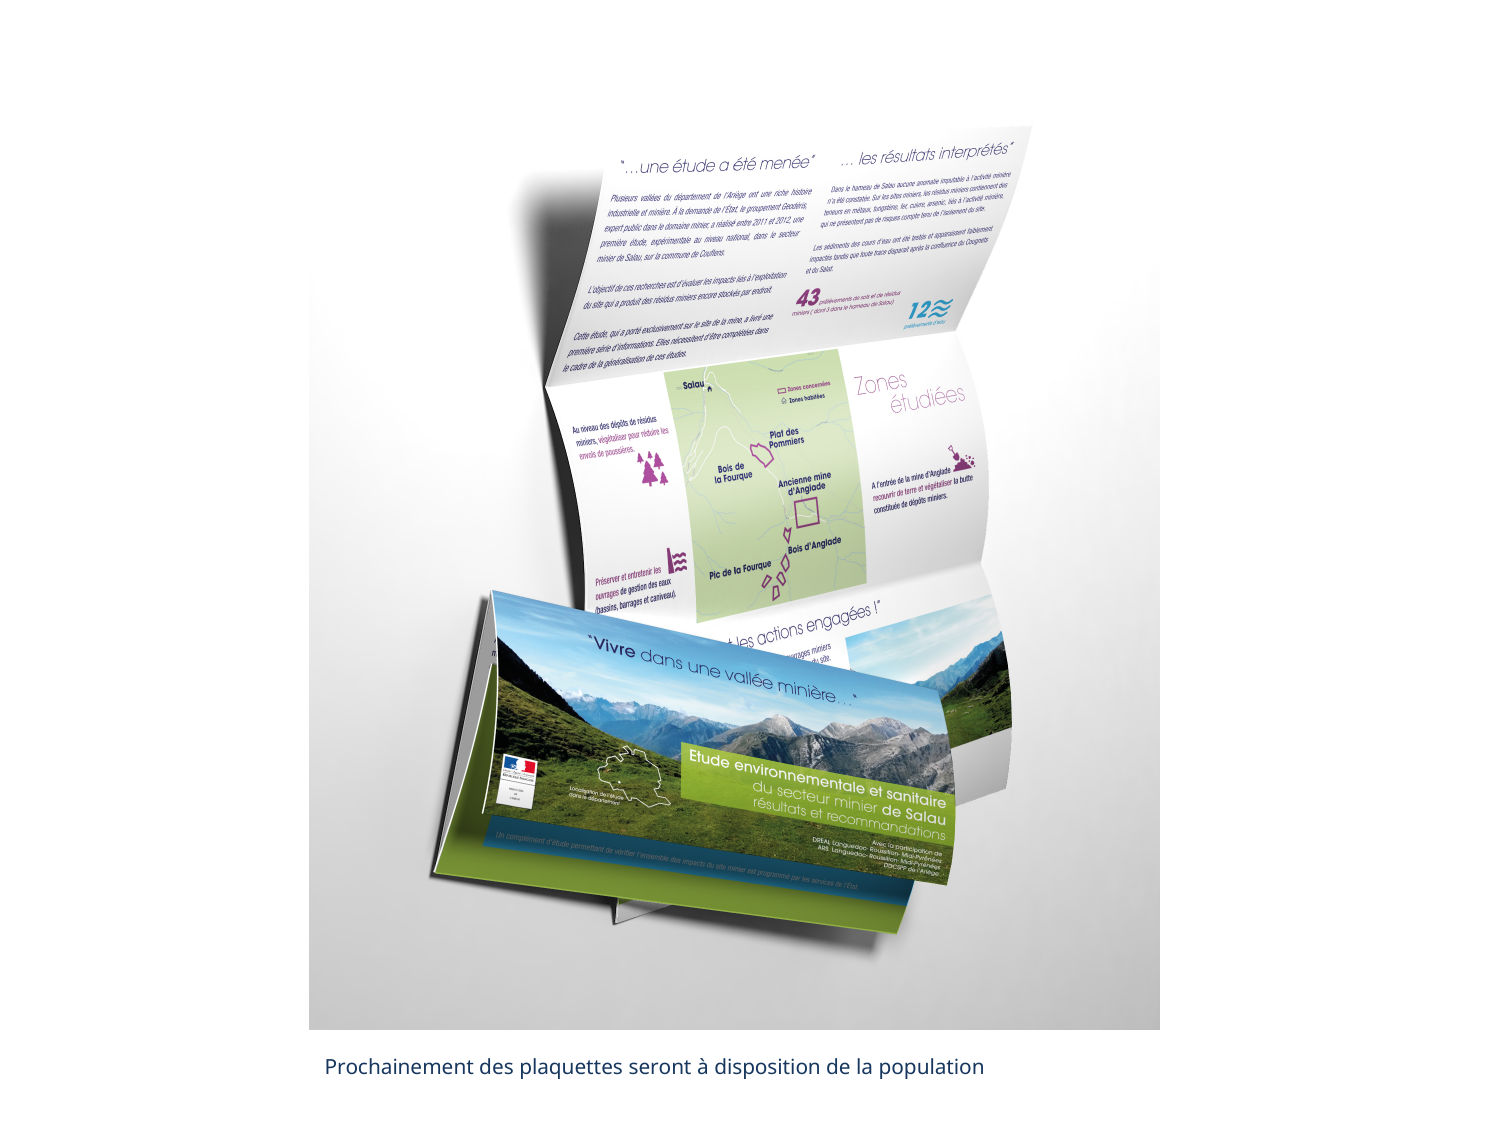

Prochainement des plaquettes seront à disposition de la population